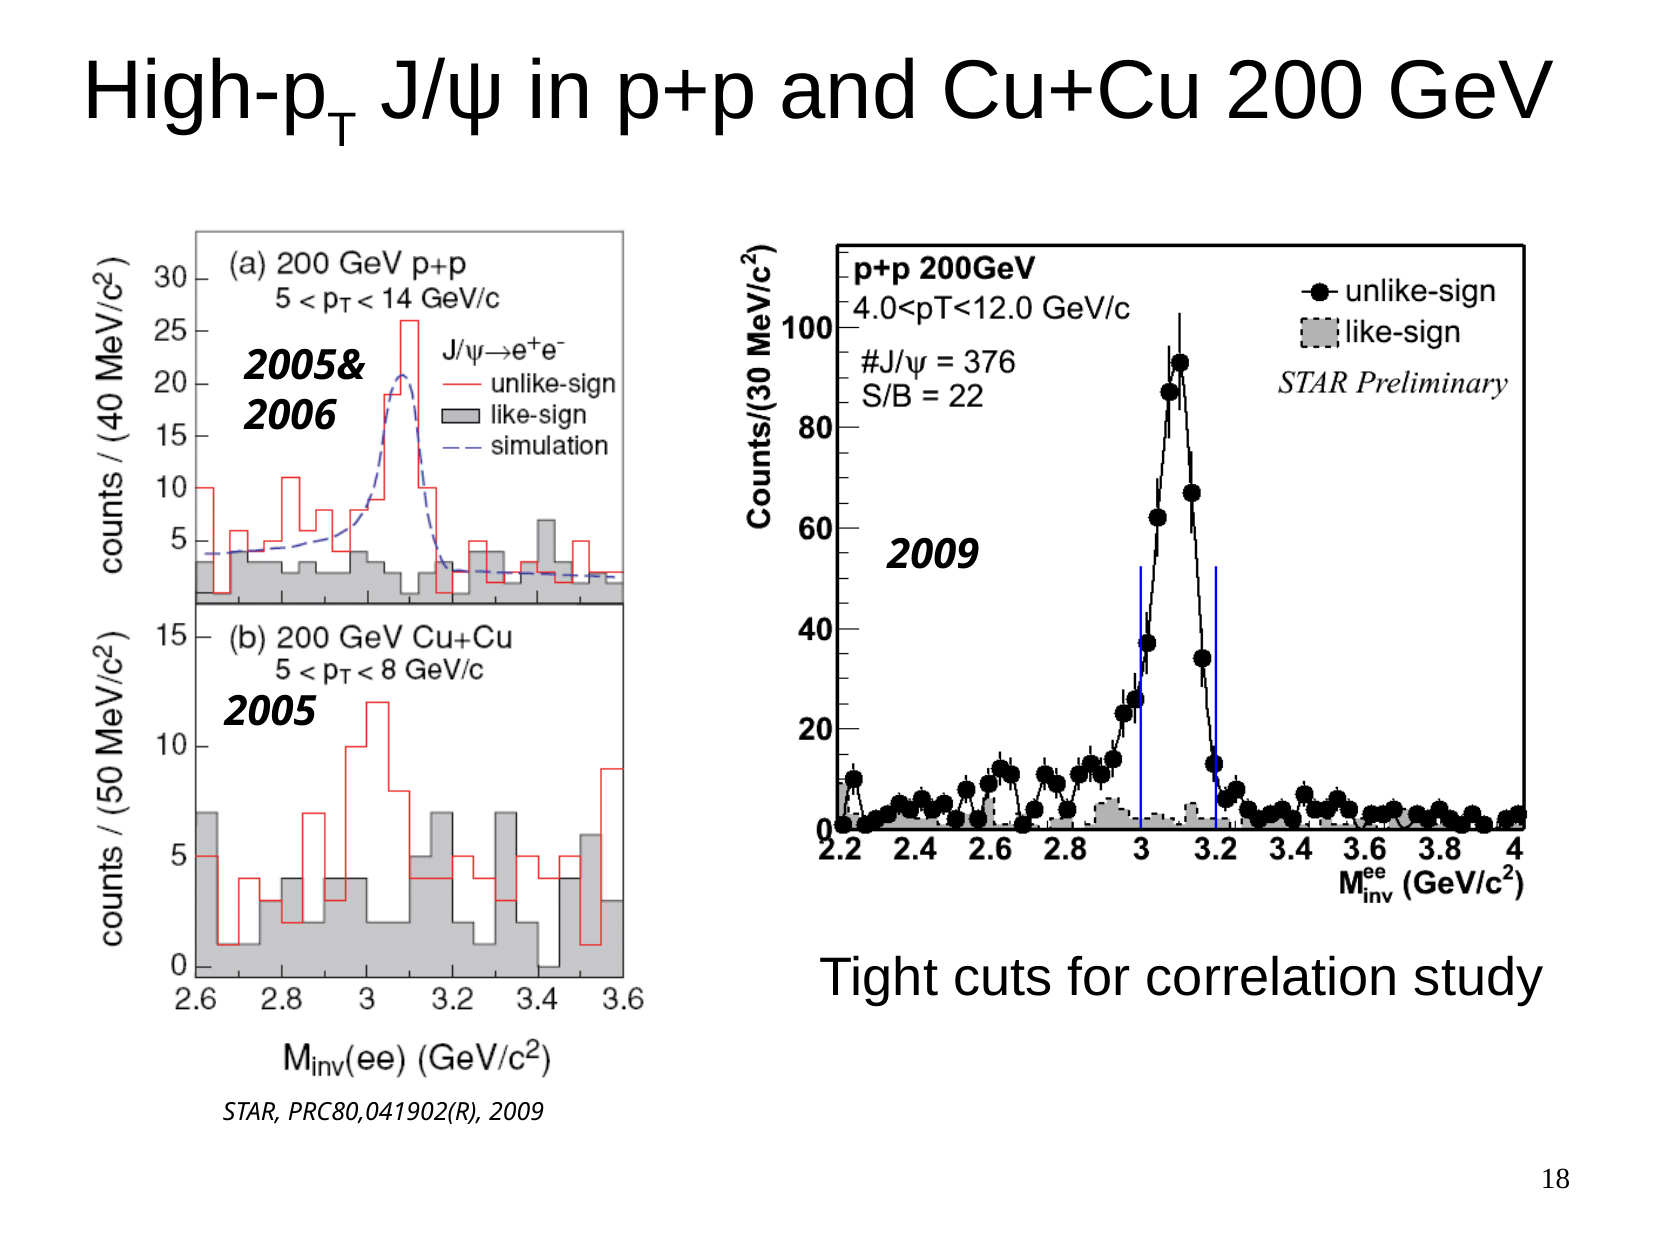

# High-pT J/ψ in p+p and Cu+Cu 200 GeV
2009
Tight cuts for correlation study
2005&
2006
2005
STAR, PRC80,041902(R), 2009
18